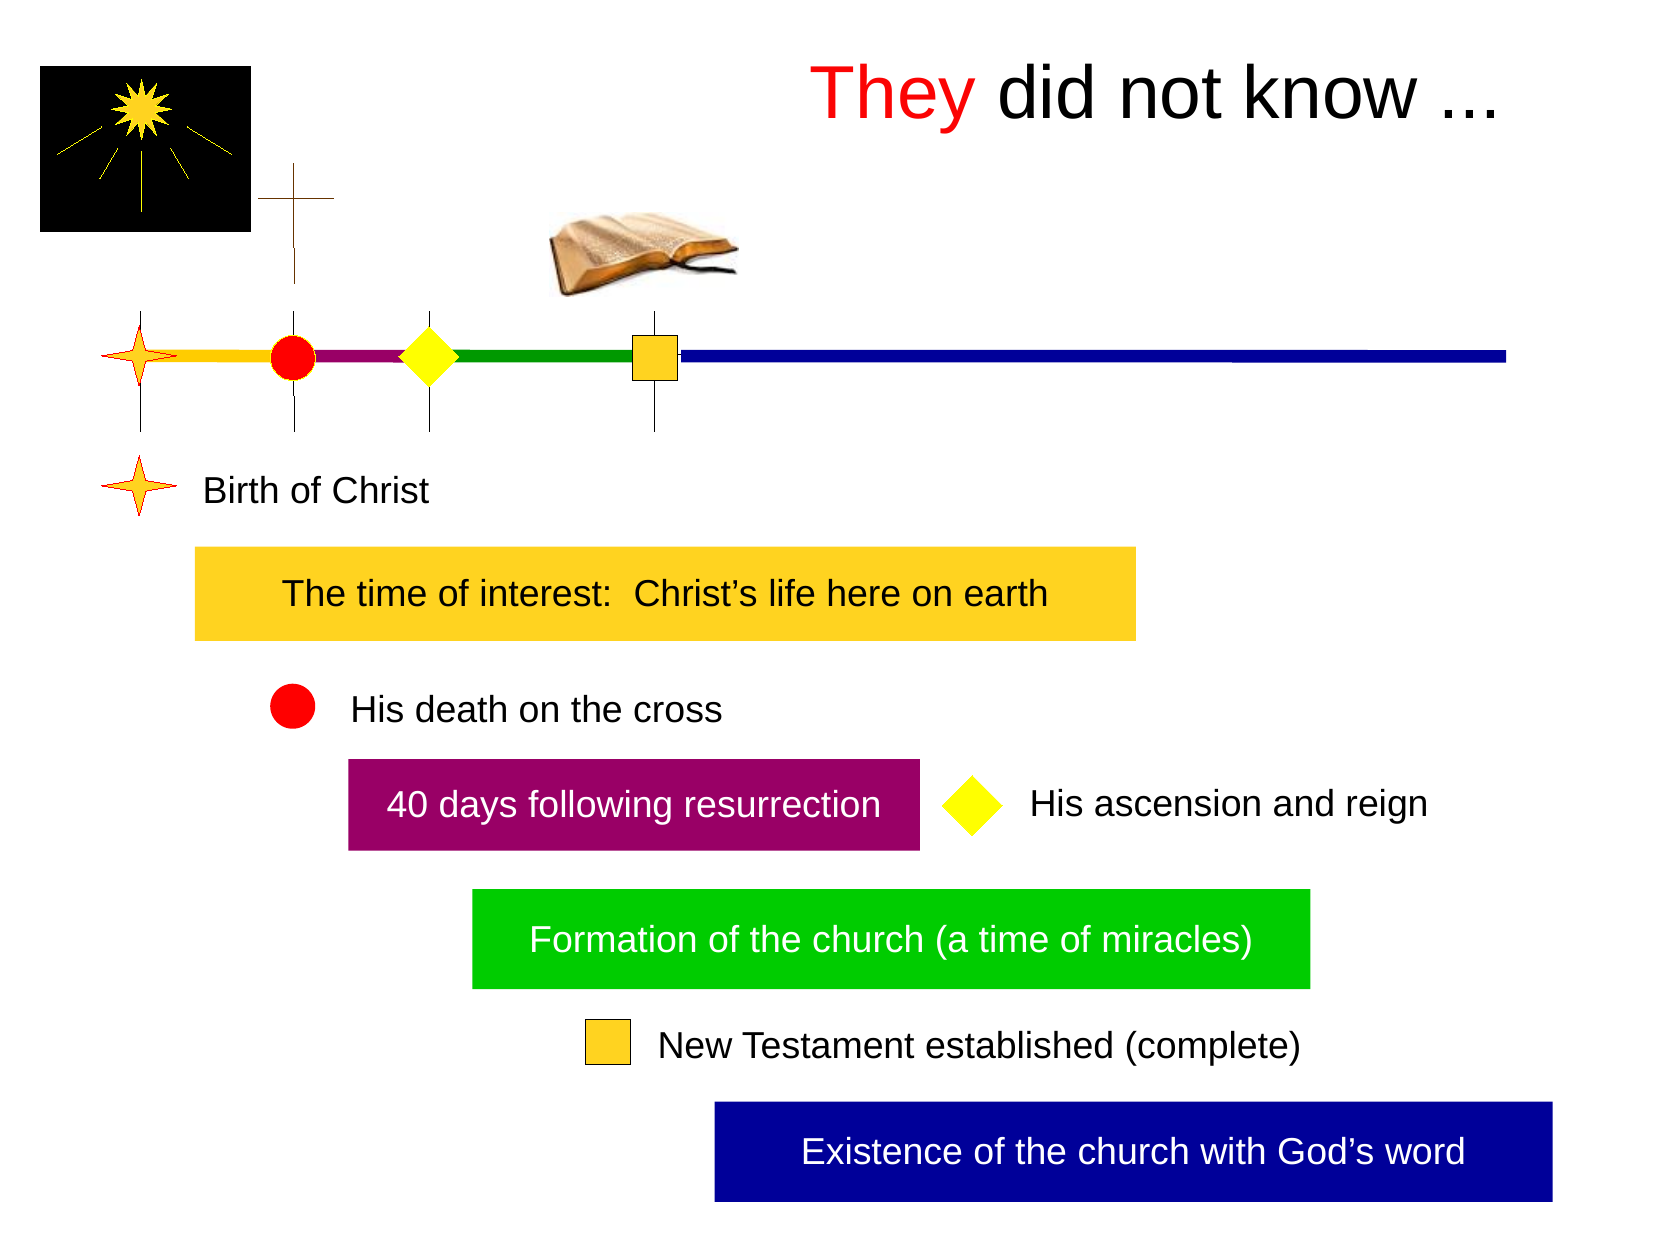

They did not know ...
Birth of Christ
The time of interest: Christ’s life here on earth
His death on the cross
40 days following resurrection
His ascension and reign
Formation of the church (a time of miracles)
New Testament established (complete)
Existence of the church with God’s word